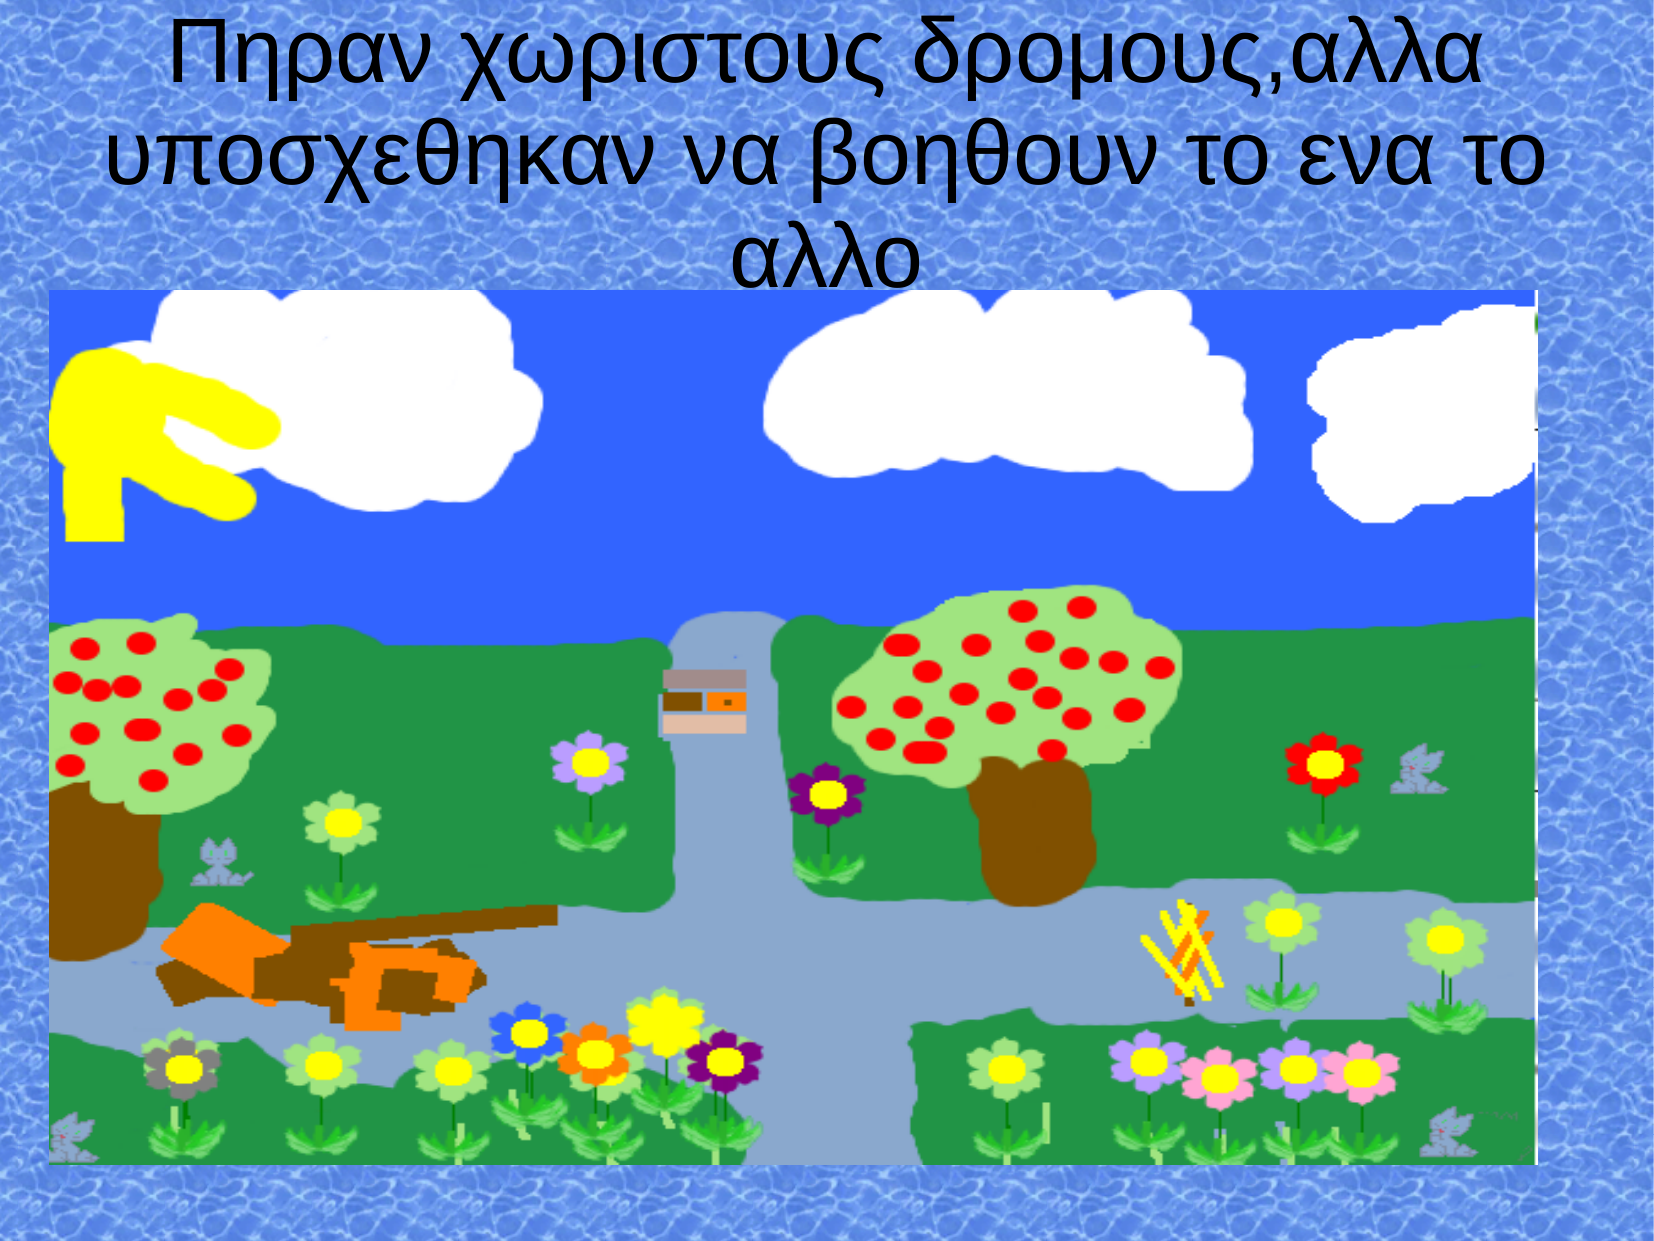

# Πηραν χωριστους δρομους,αλλα υποσχεθηκαν να βοηθουν το ενα το αλλο